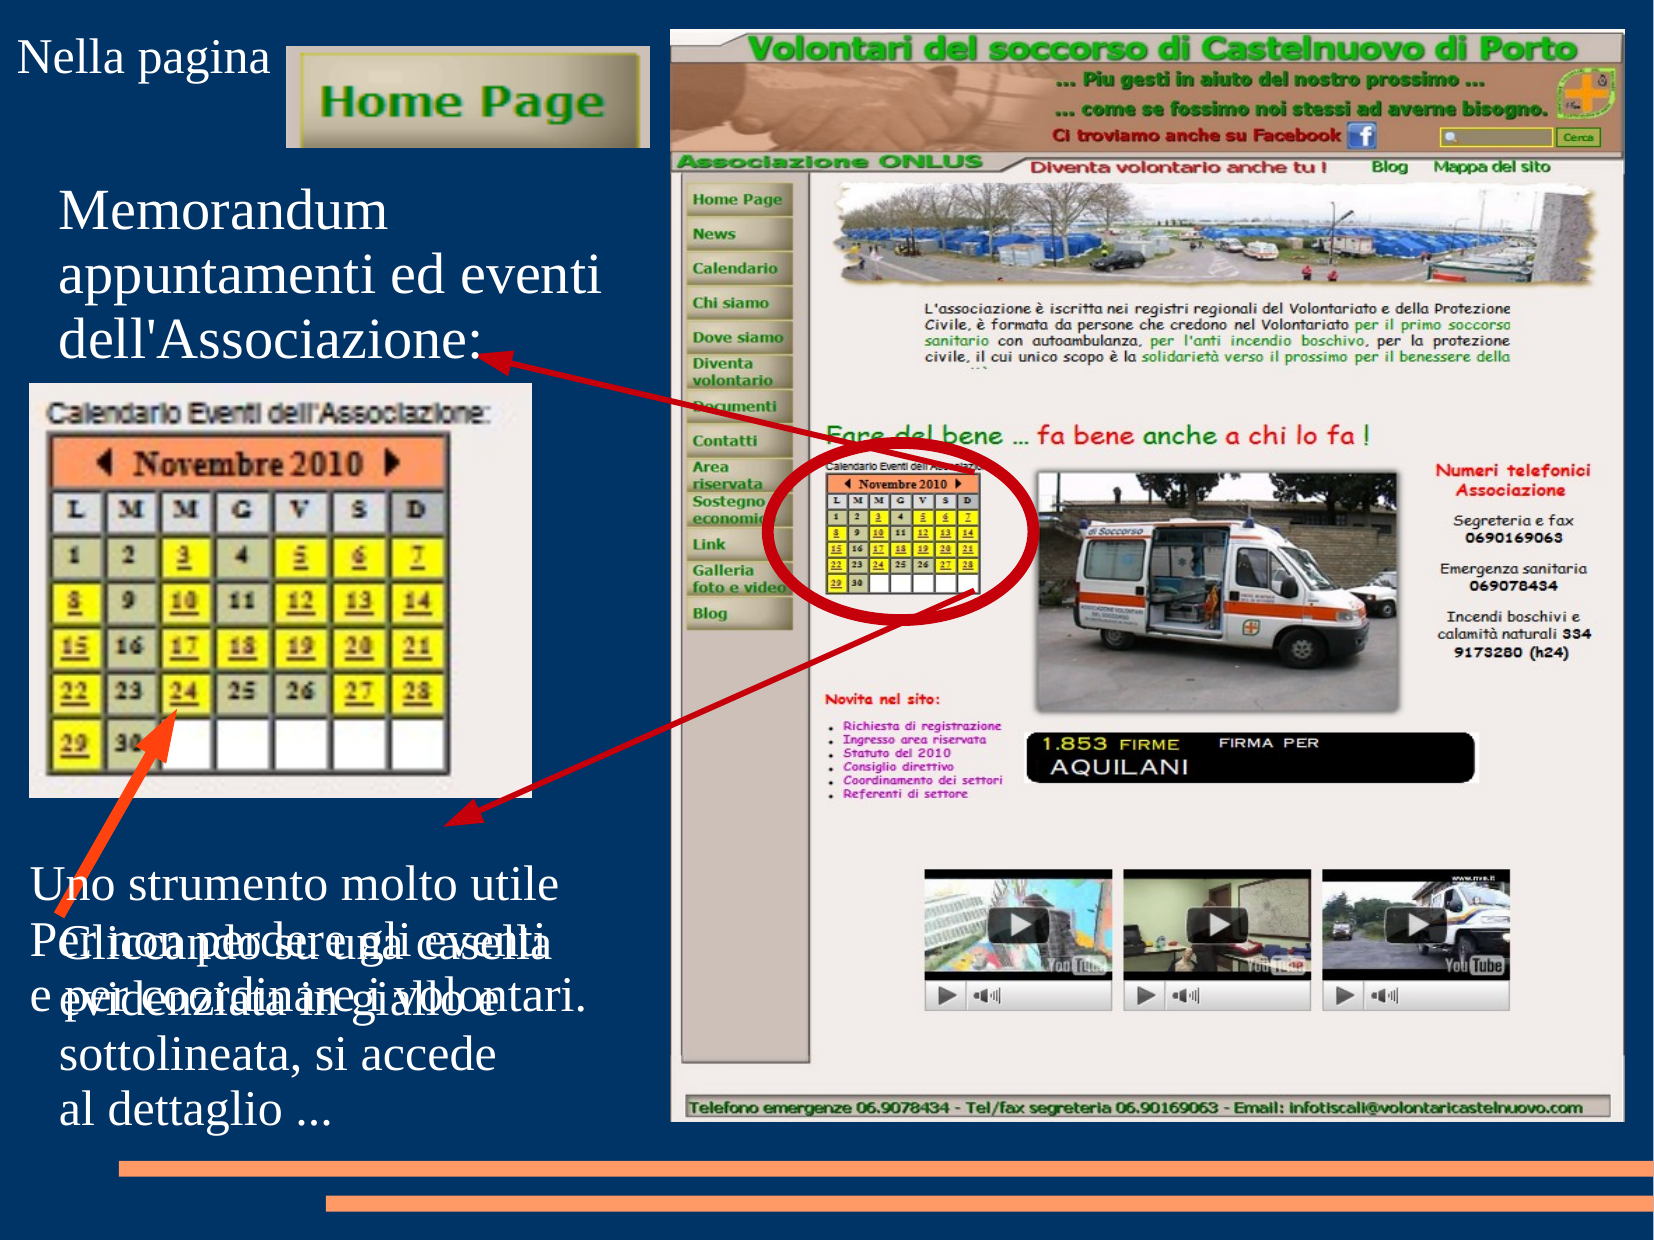

Nella pagina
Memorandum appuntamenti ed eventi dell'Associazione:
Uno strumento molto utile
Per non perdere gli eventi
e per coordinare i volontari.
Cliccando su una casella evidenziata in giallo e sottolineata, si accede
al dettaglio ...